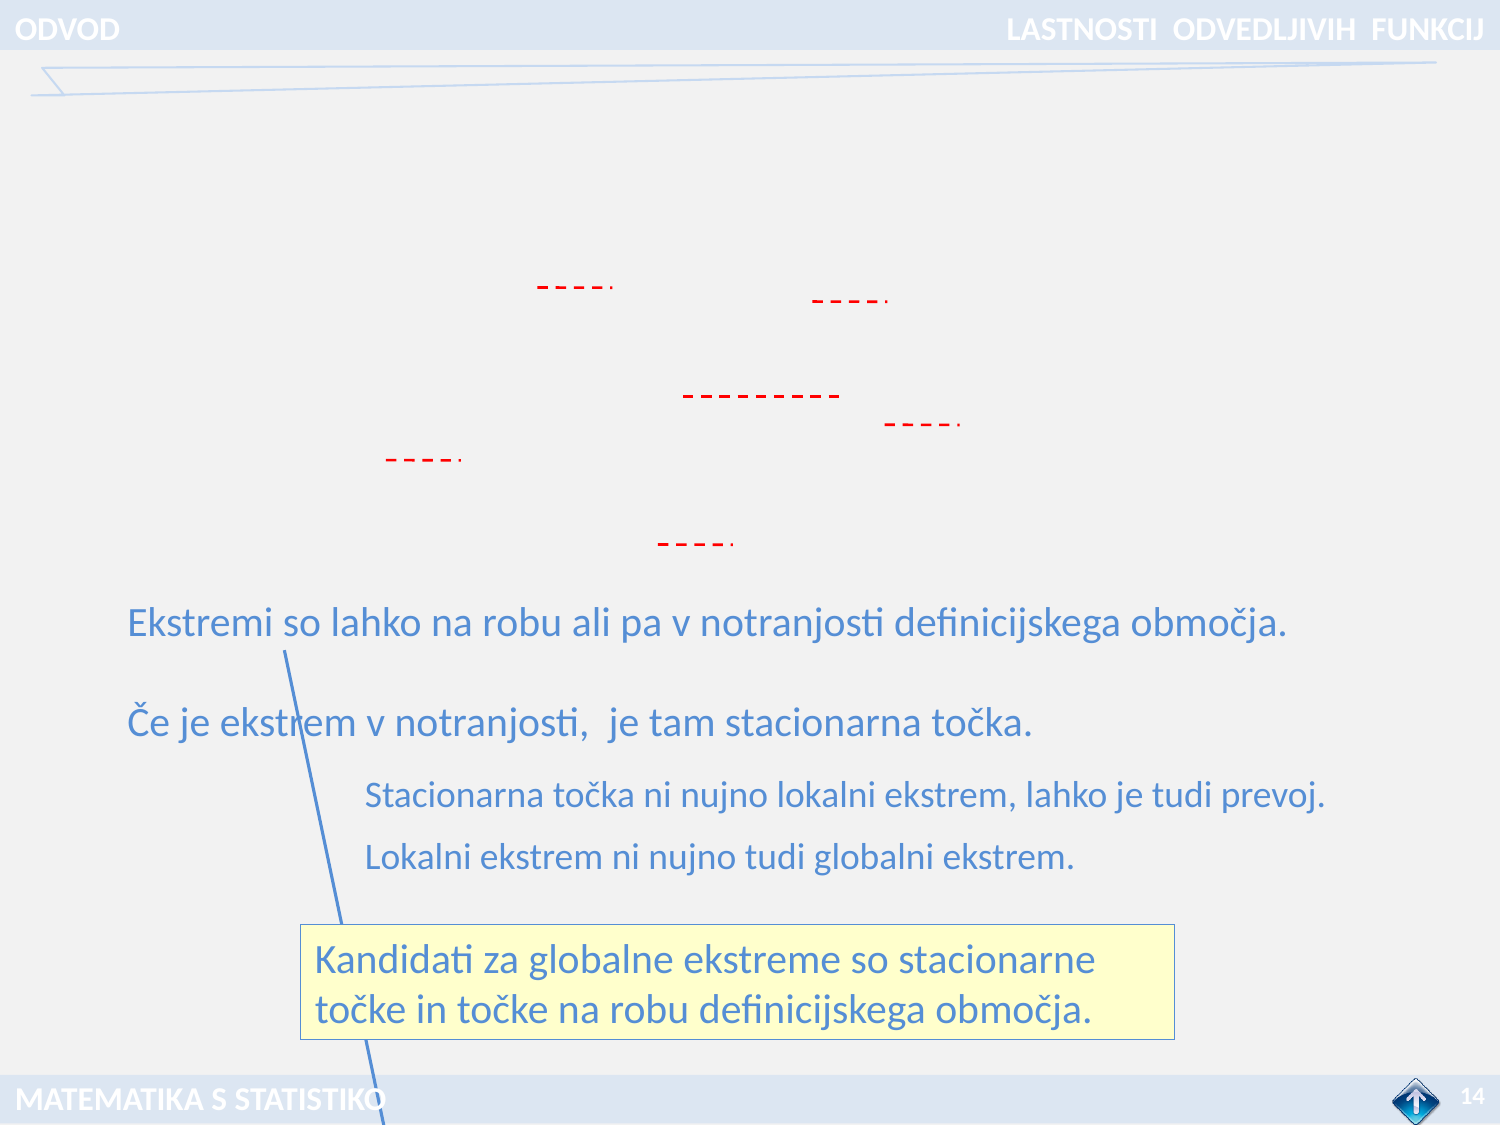

ODVOD
LASTNOSTI ODVEDLJIVIH FUNKCIJ
Ekstremi so lahko na robu ali pa v notranjosti definicijskega območja.
Če je ekstrem v notranjosti, je tam stacionarna točka.
Stacionarna točka ni nujno lokalni ekstrem, lahko je tudi prevoj.
Lokalni ekstrem ni nujno tudi globalni ekstrem.
Kandidati za globalne ekstreme so stacionarne točke in točke na robu definicijskega območja.
MATEMATIKA S STATISTIKO